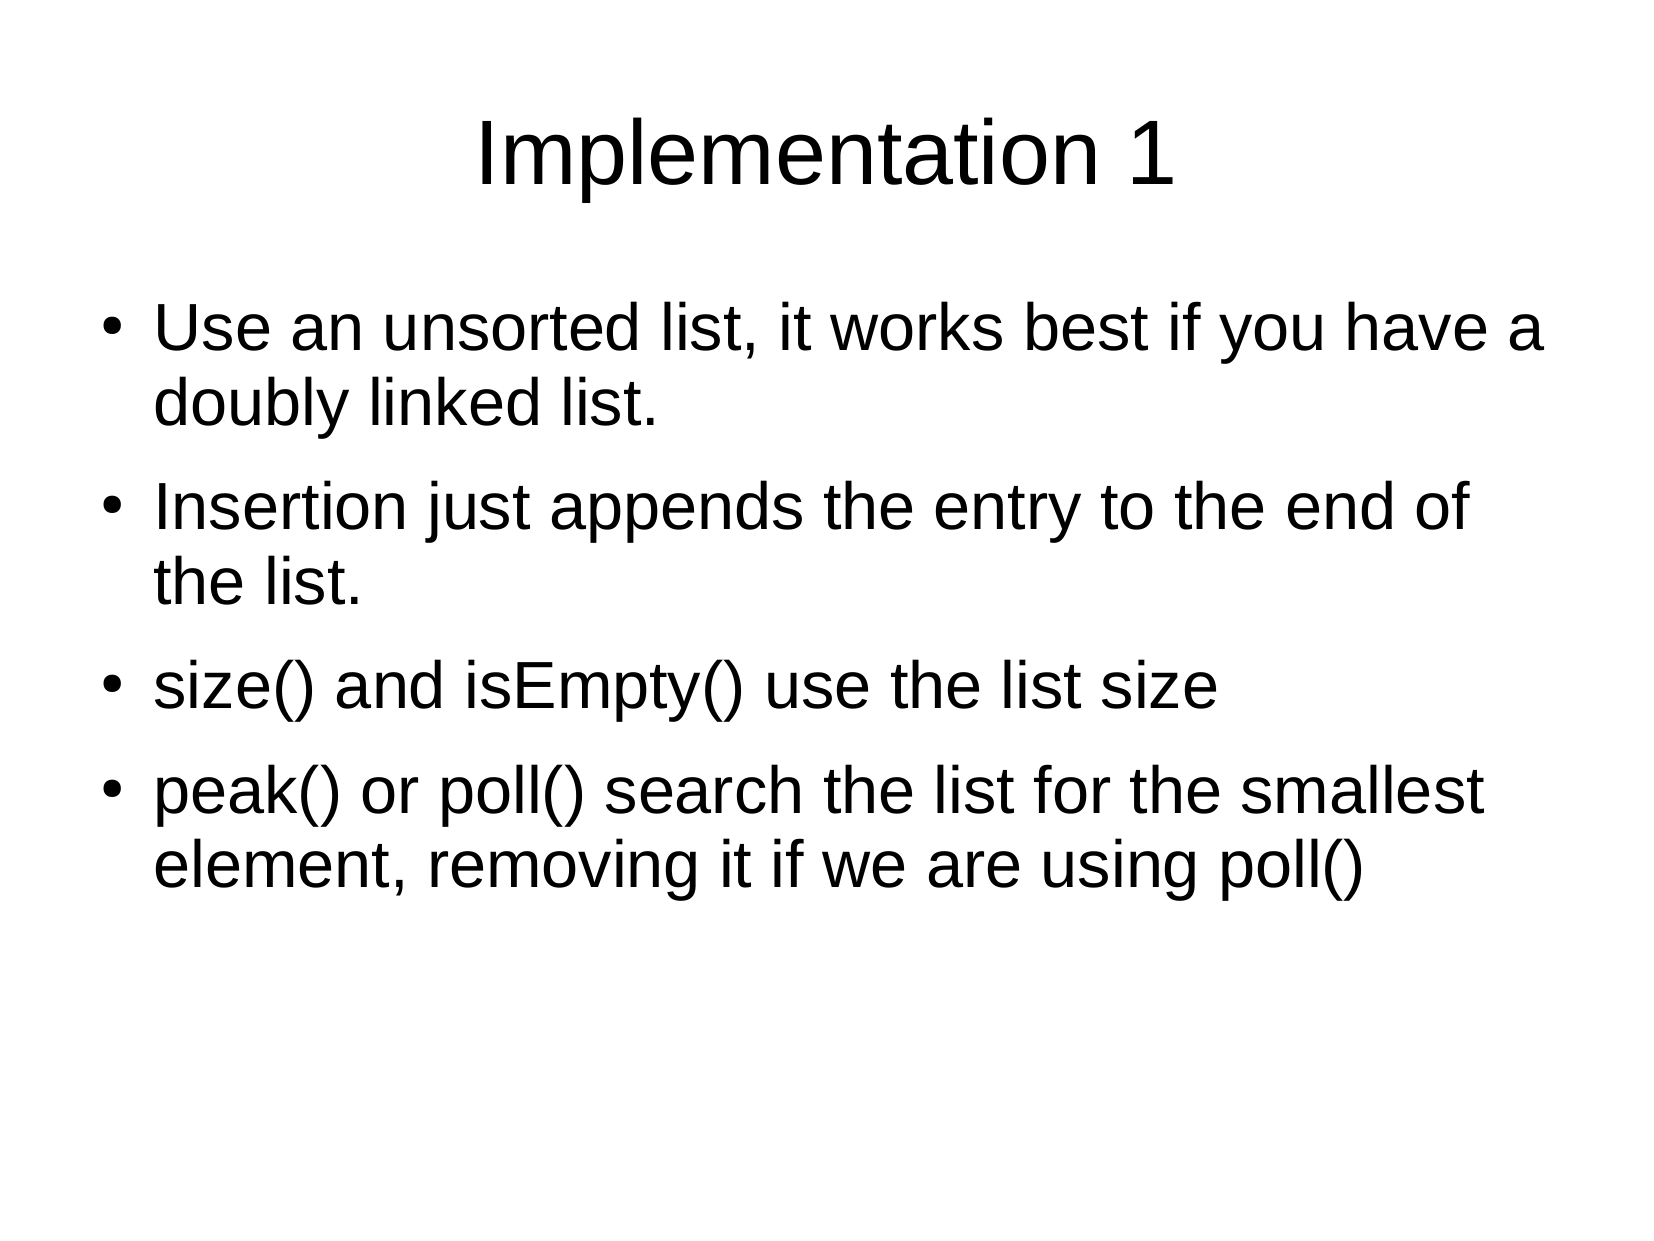

# Implementation 1
Use an unsorted list, it works best if you have a doubly linked list.
Insertion just appends the entry to the end of the list.
size() and isEmpty() use the list size
peak() or poll() search the list for the smallest element, removing it if we are using poll()